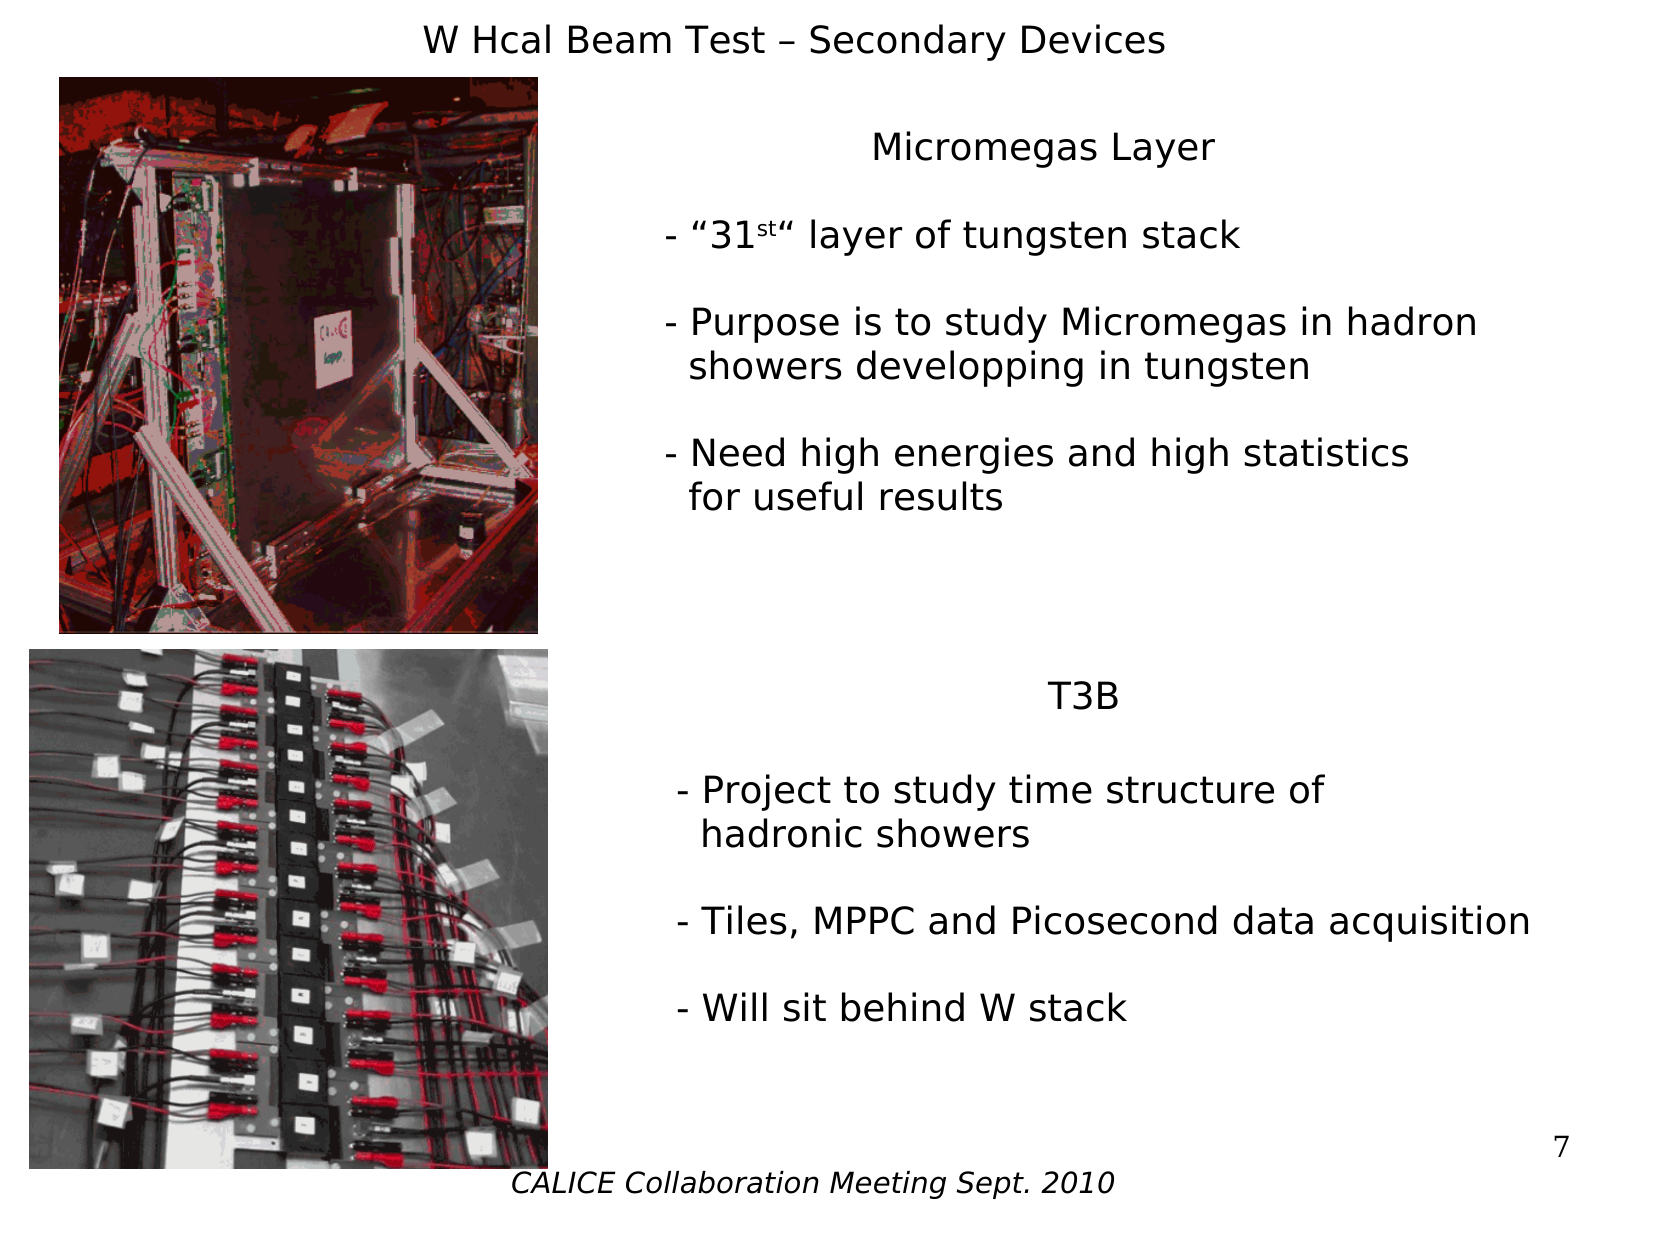

W Hcal Beam Test – Secondary Devices
Micromegas Layer
- “31st“ layer of tungsten stack
- Purpose is to study Micromegas in hadron
 showers developping in tungsten
- Need high energies and high statistics
 for useful results
T3B
- Project to study time structure of
 hadronic showers
- Tiles, MPPC and Picosecond data acquisition
- Will sit behind W stack
7